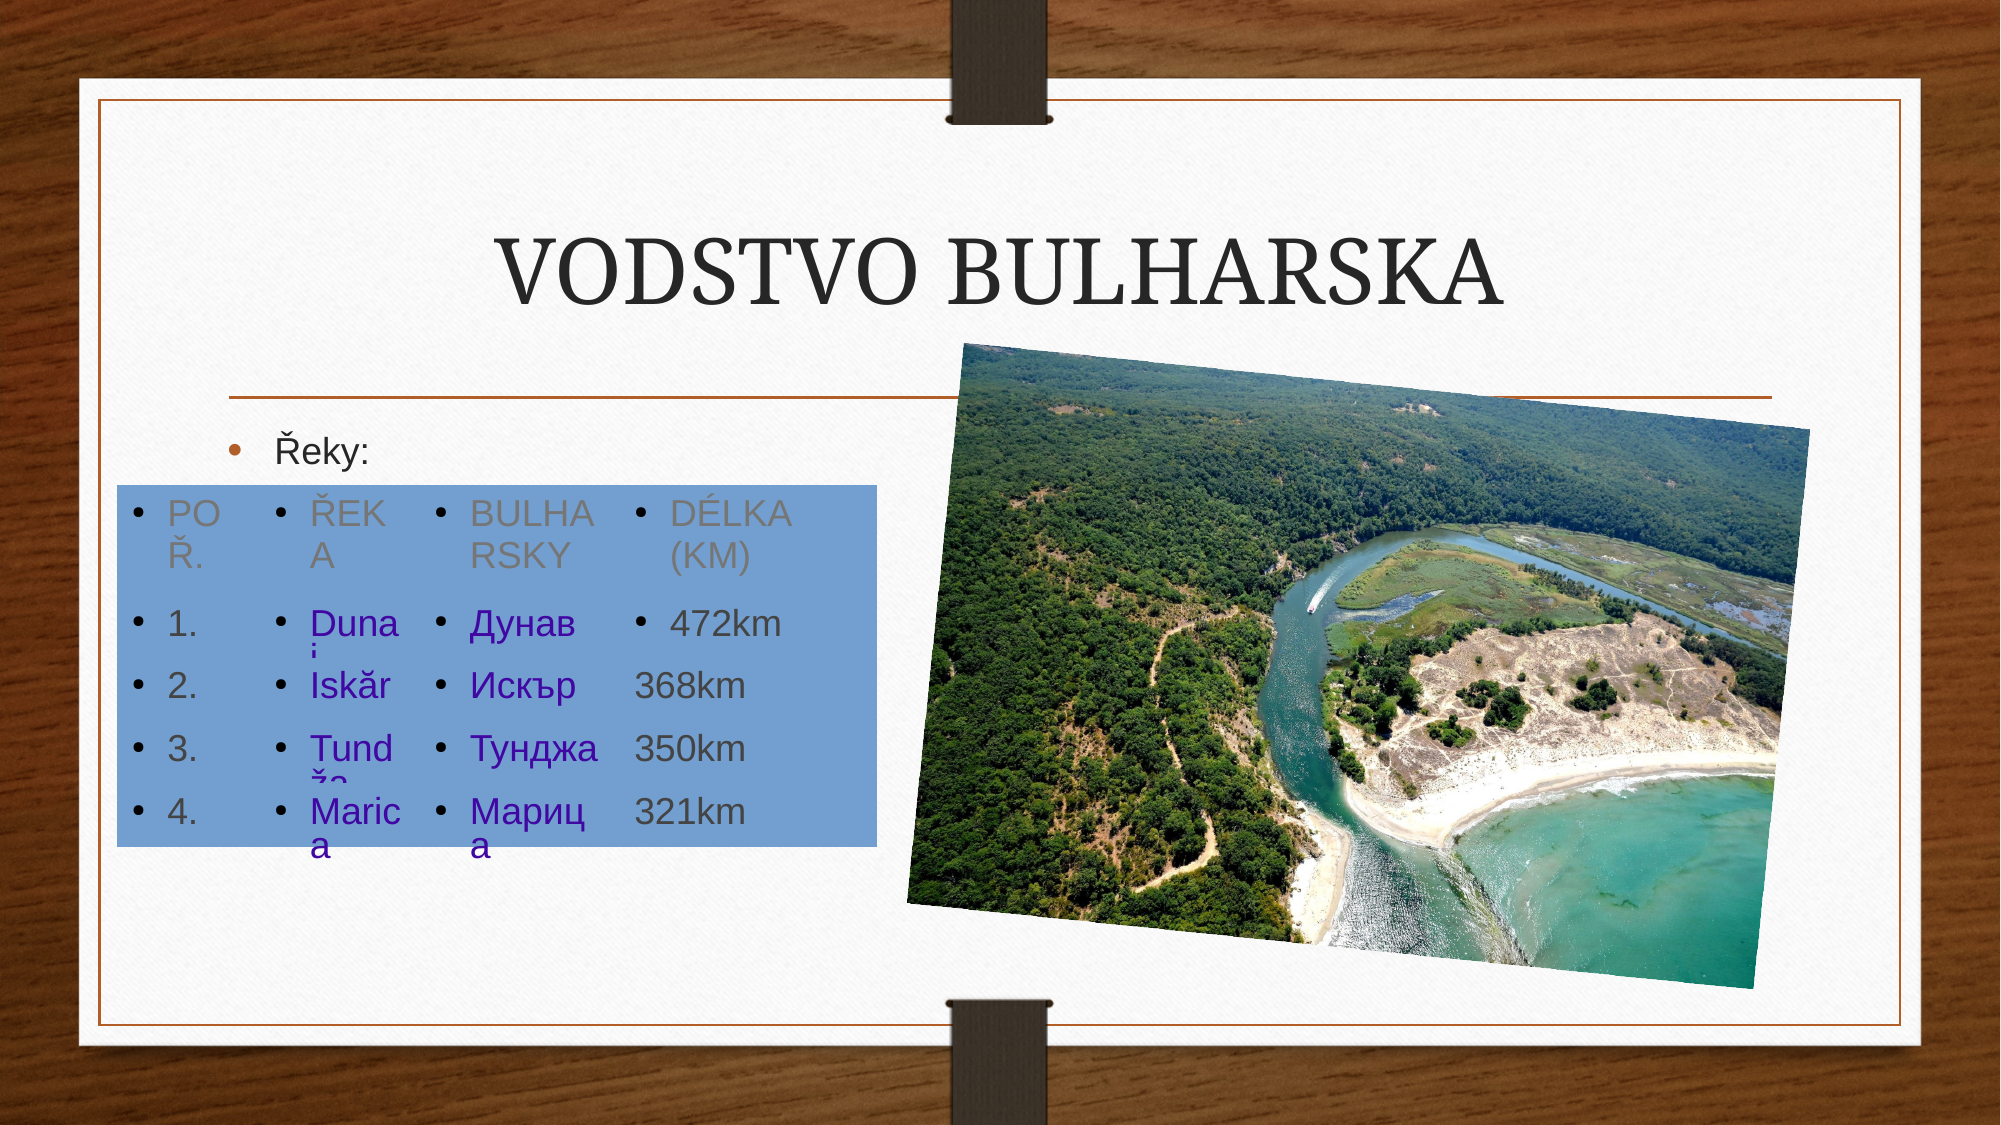

# VODSTVO BULHARSKA
Řeky:
| POŘ. | ŘEKA | BULHARSKY | DÉLKA (KM) |
| --- | --- | --- | --- |
| 1. | Dunaj | Дунав | 472km |
| 2. | Iskăr | Искър | 368km |
| 3. | Tundža | Тунджа | 350km |
| 4. | Marica | Марица | 321km |